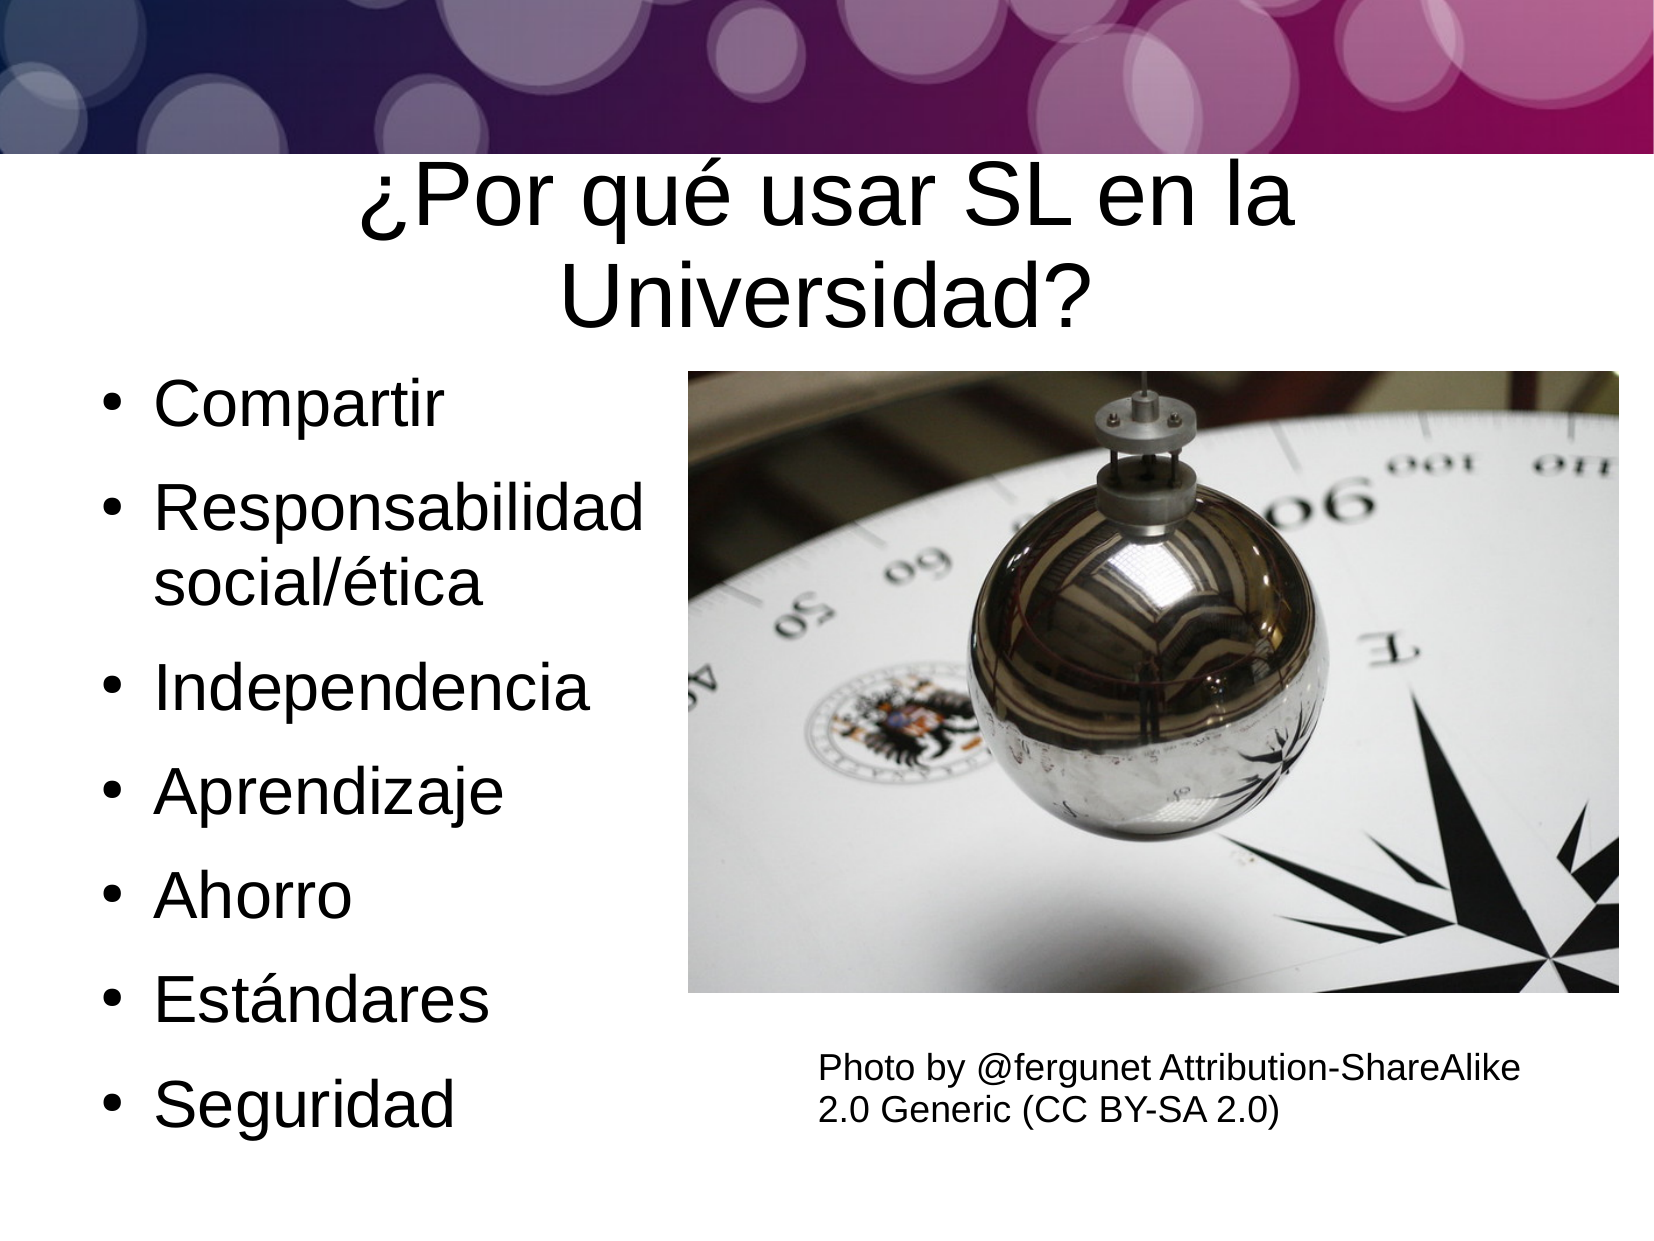

# ¿Por qué usar SL en la Universidad?
Compartir
Responsabilidad social/ética
Independencia
Aprendizaje
Ahorro
Estándares
Seguridad
Photo by @fergunet Attribution-ShareAlike 2.0 Generic (CC BY-SA 2.0)